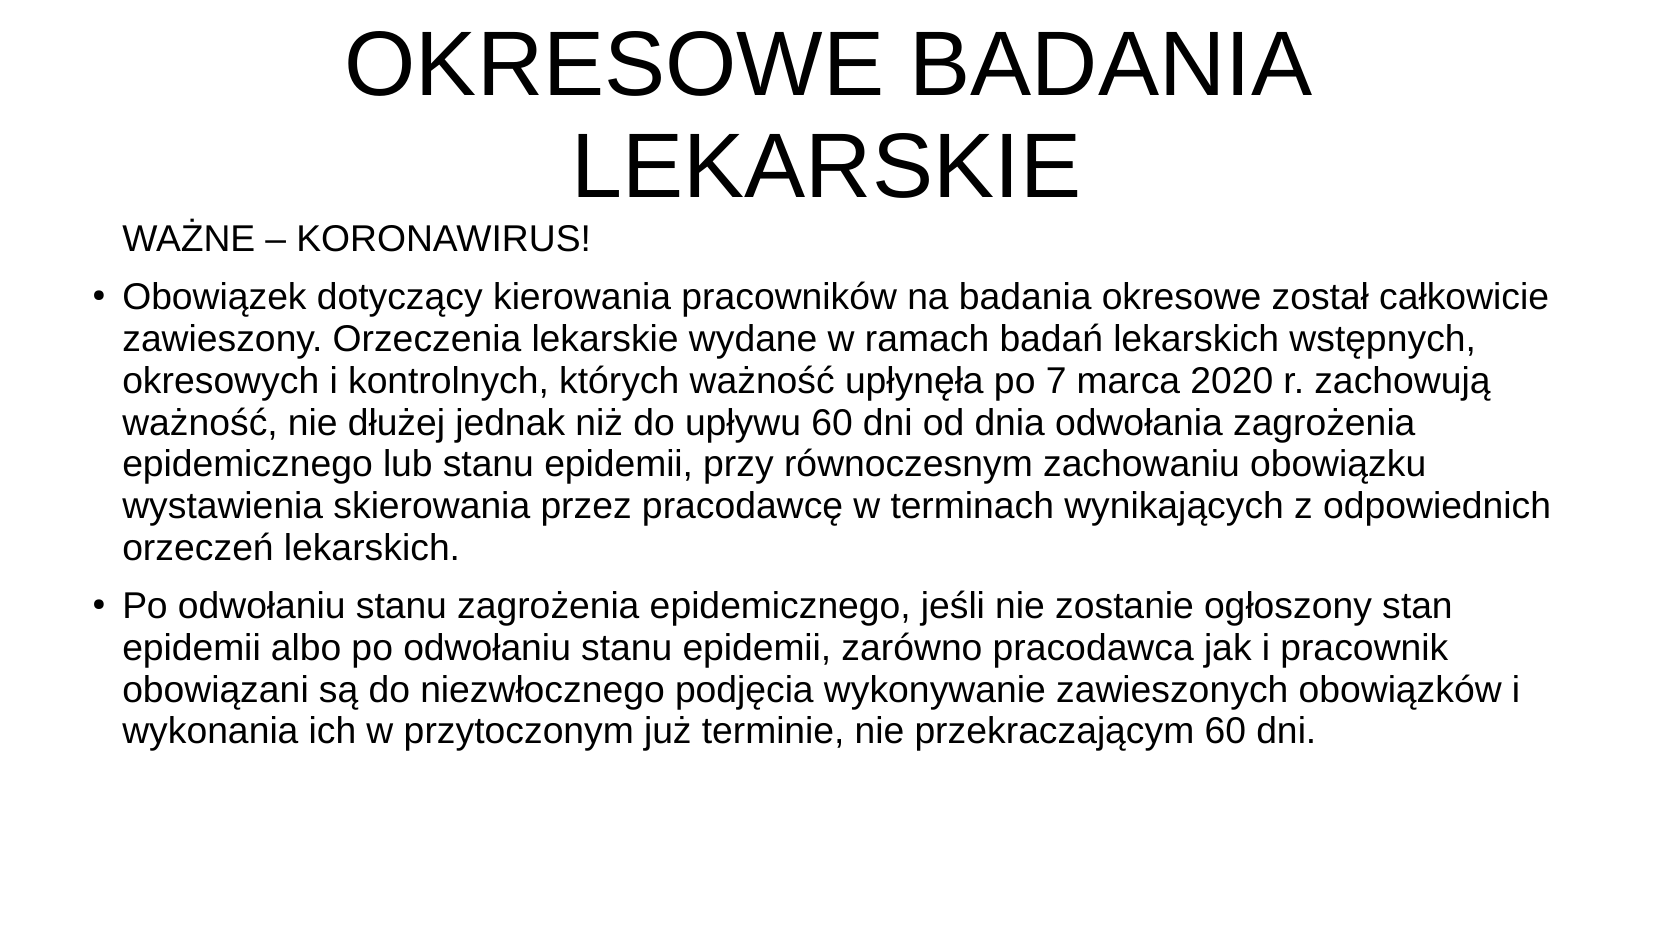

# OKRESOWE BADANIA LEKARSKIE
WAŻNE – KORONAWIRUS!
Obowiązek dotyczący kierowania pracowników na badania okresowe został całkowicie zawieszony. Orzeczenia lekarskie wydane w ramach badań lekarskich wstępnych, okresowych i kontrolnych, których ważność upłynęła po 7 marca 2020 r. zachowują ważność, nie dłużej jednak niż do upływu 60 dni od dnia odwołania zagrożenia epidemicznego lub stanu epidemii, przy równoczesnym zachowaniu obowiązku wystawienia skierowania przez pracodawcę w terminach wynikających z odpowiednich orzeczeń lekarskich.
Po odwołaniu stanu zagrożenia epidemicznego, jeśli nie zostanie ogłoszony stan epidemii albo po odwołaniu stanu epidemii, zarówno pracodawca jak i pracownik obowiązani są do niezwłocznego podjęcia wykonywanie zawieszonych obowiązków i wykonania ich w przytoczonym już terminie, nie przekraczającym 60 dni.